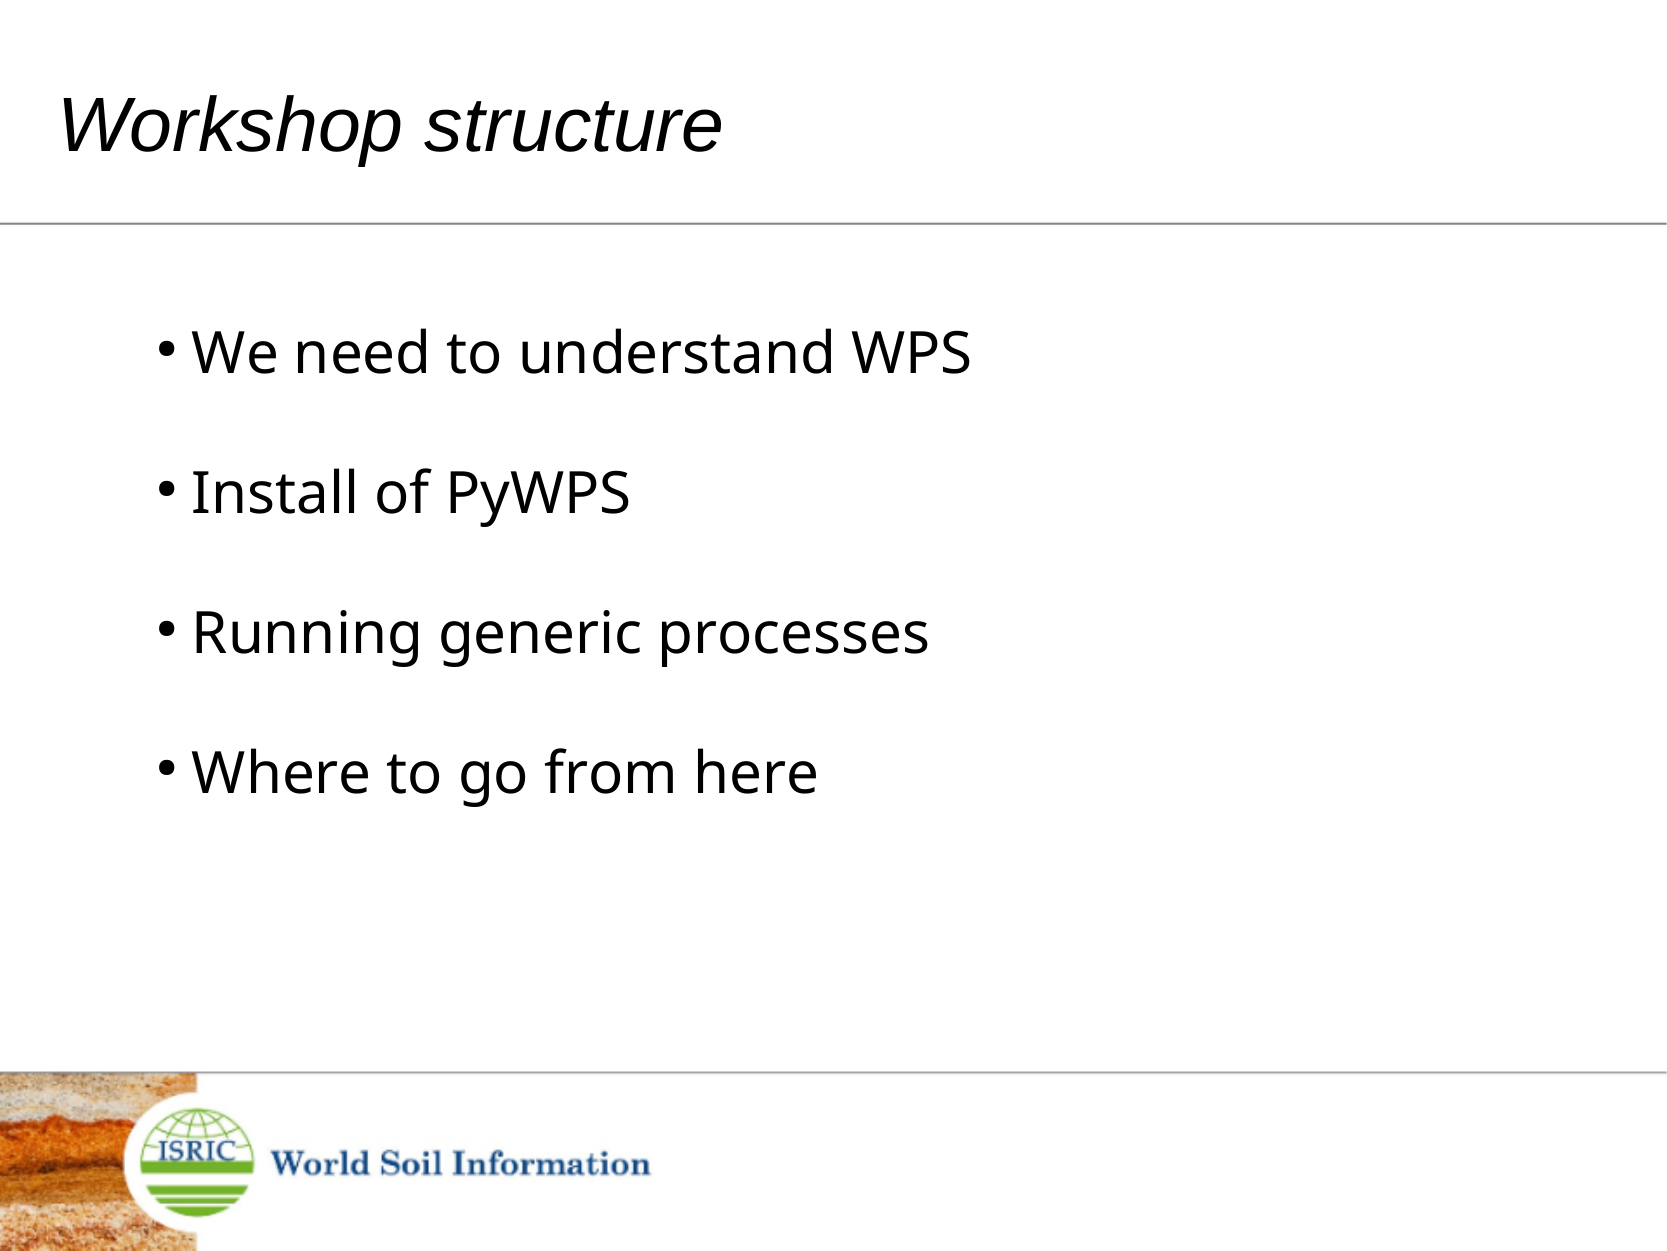

# Workshop structure
We need to understand WPS
Install of PyWPS
Running generic processes
Where to go from here